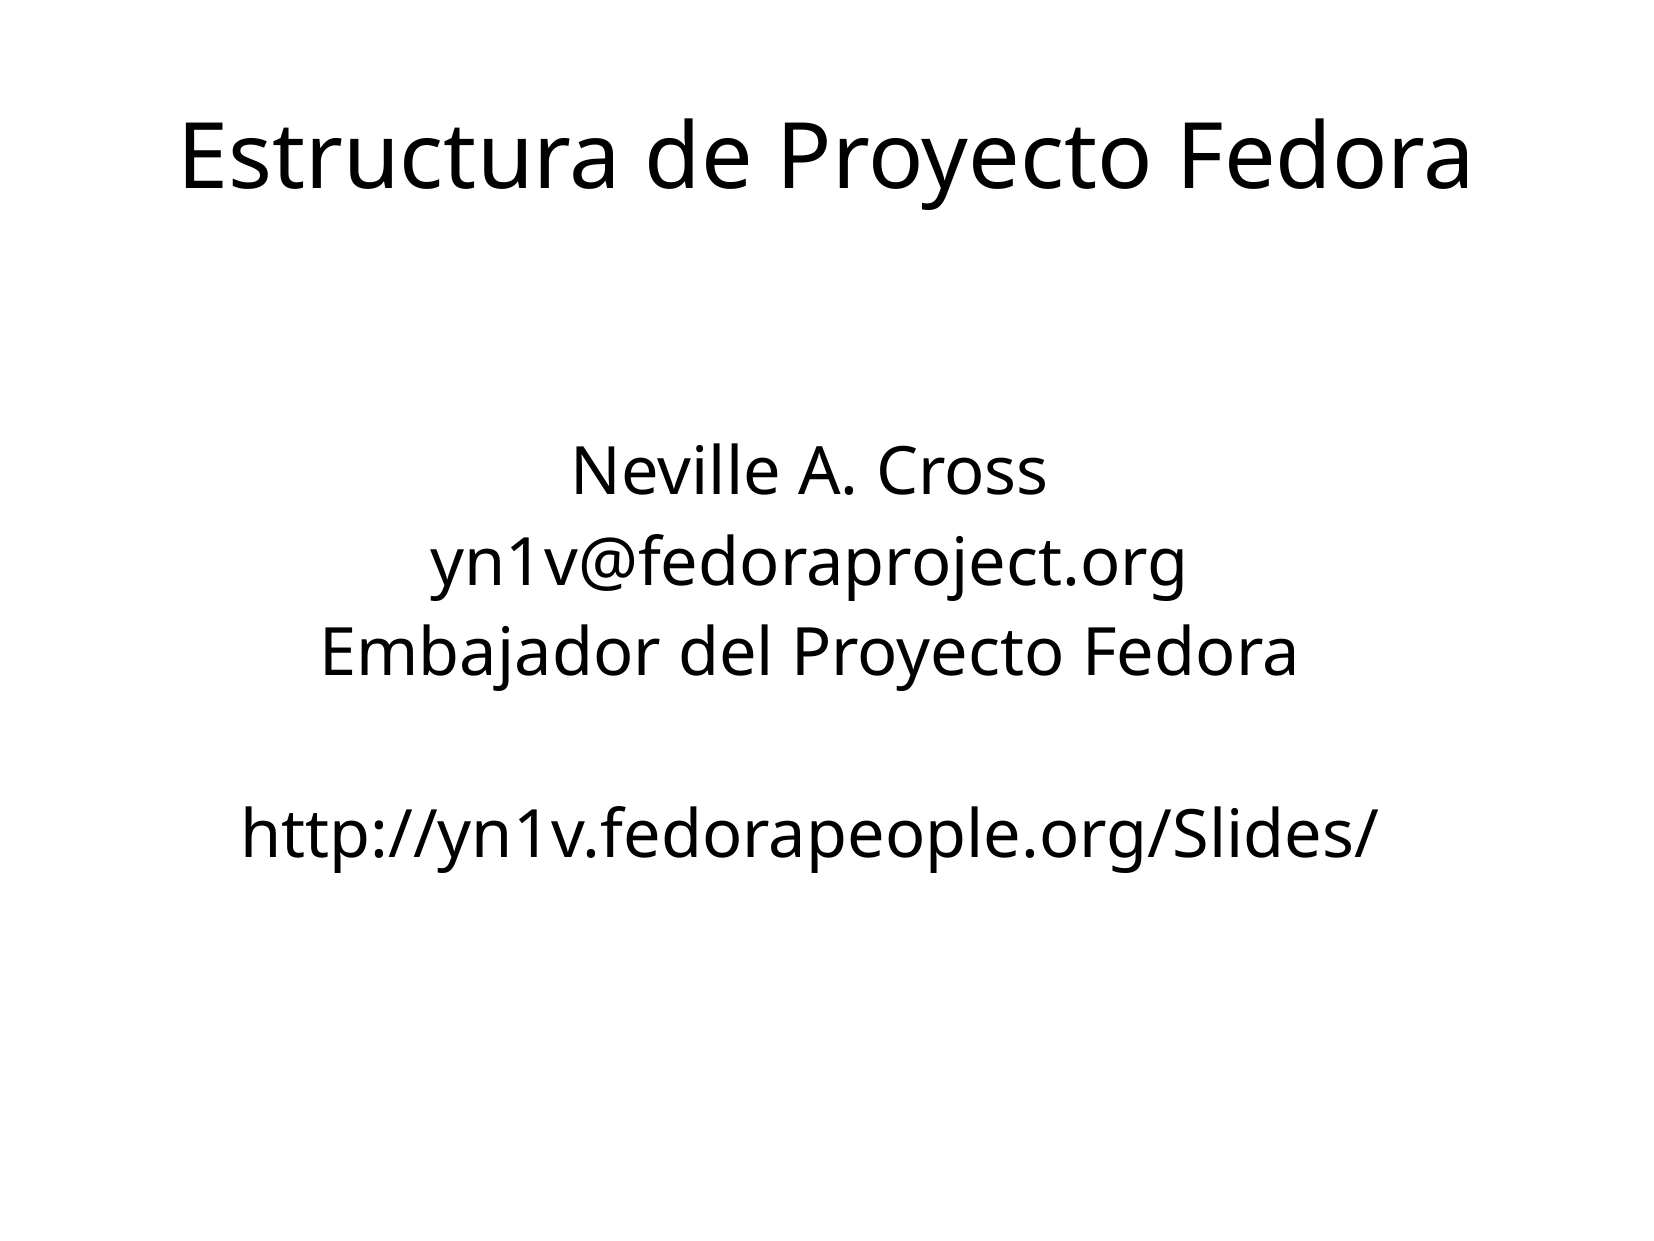

# Estructura de Proyecto Fedora
Neville A. Cross
yn1v@fedoraproject.org
Embajador del Proyecto Fedora
http://yn1v.fedorapeople.org/Slides/